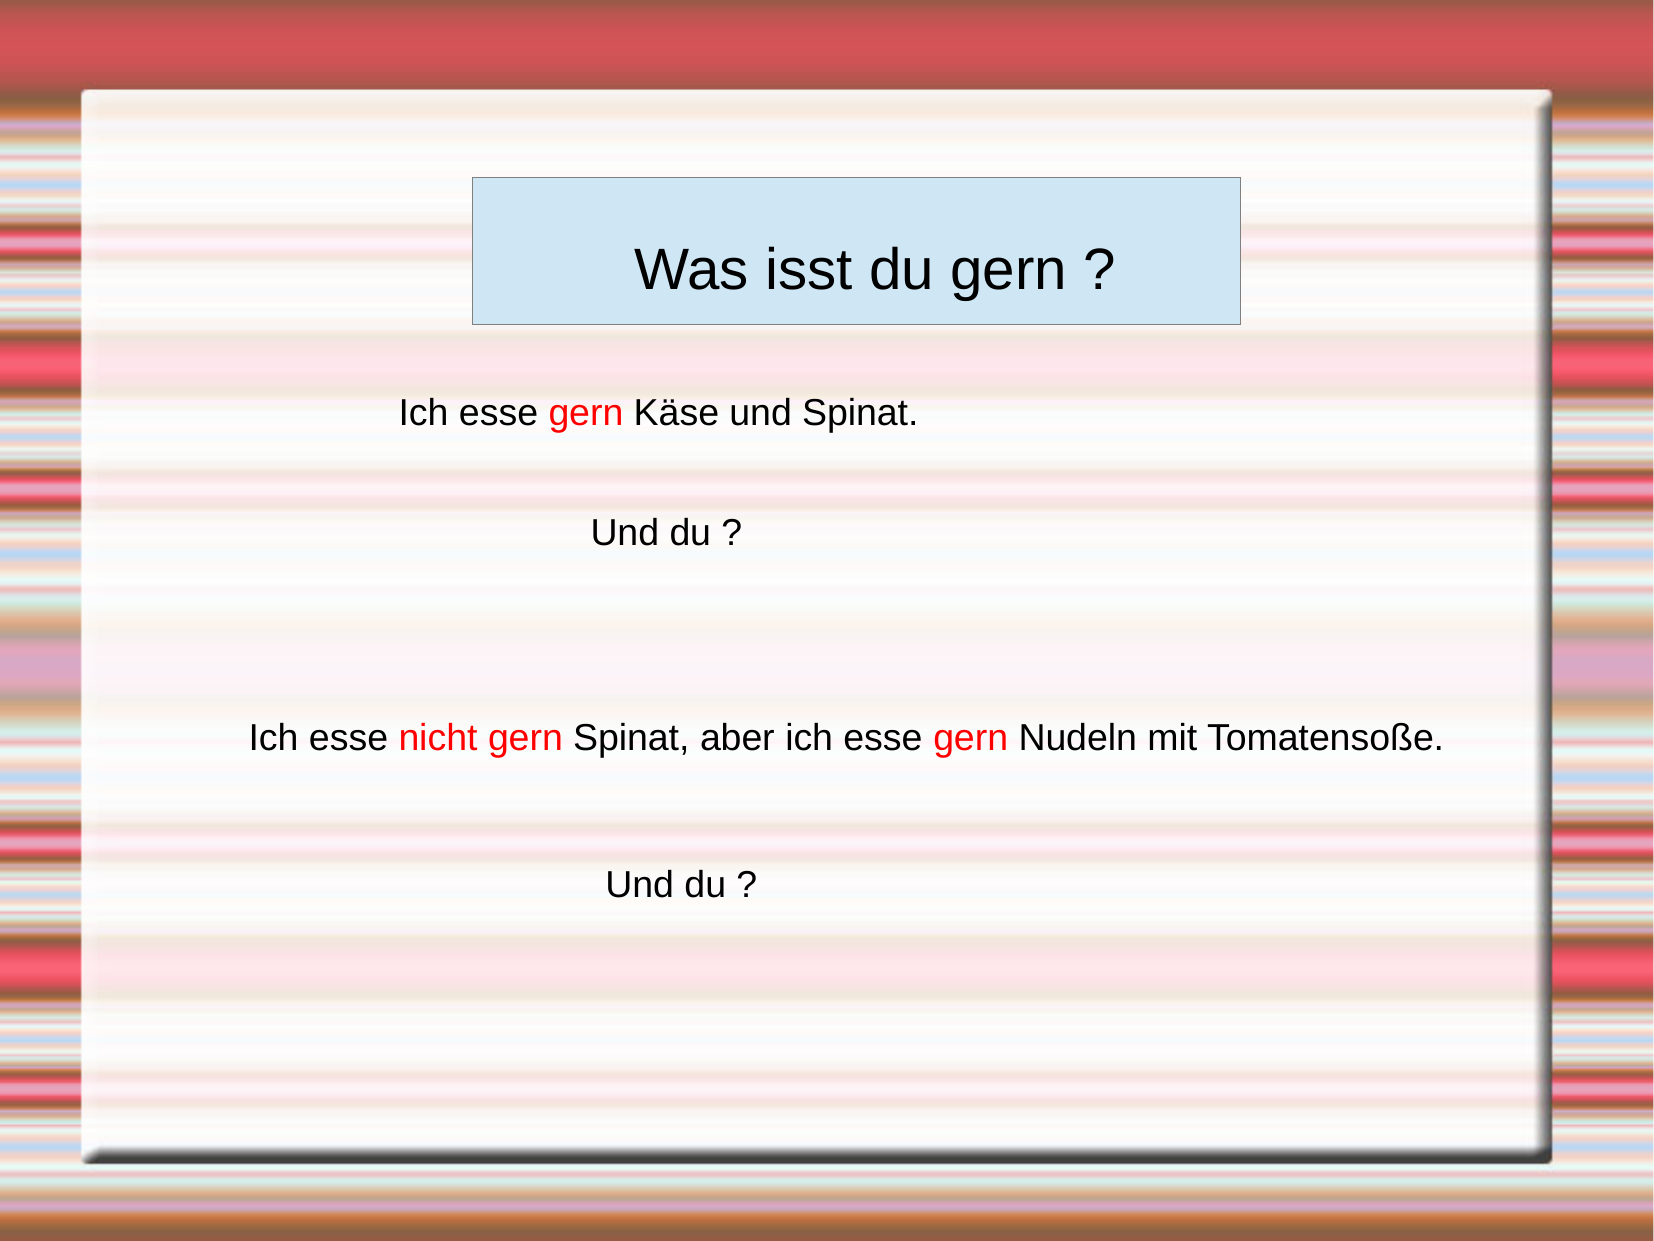

Was isst du gern ?
Ich esse gern Käse und Spinat.
Und du ?
Ich esse nicht gern Spinat, aber ich esse gern Nudeln mit Tomatensoße.
Und du ?